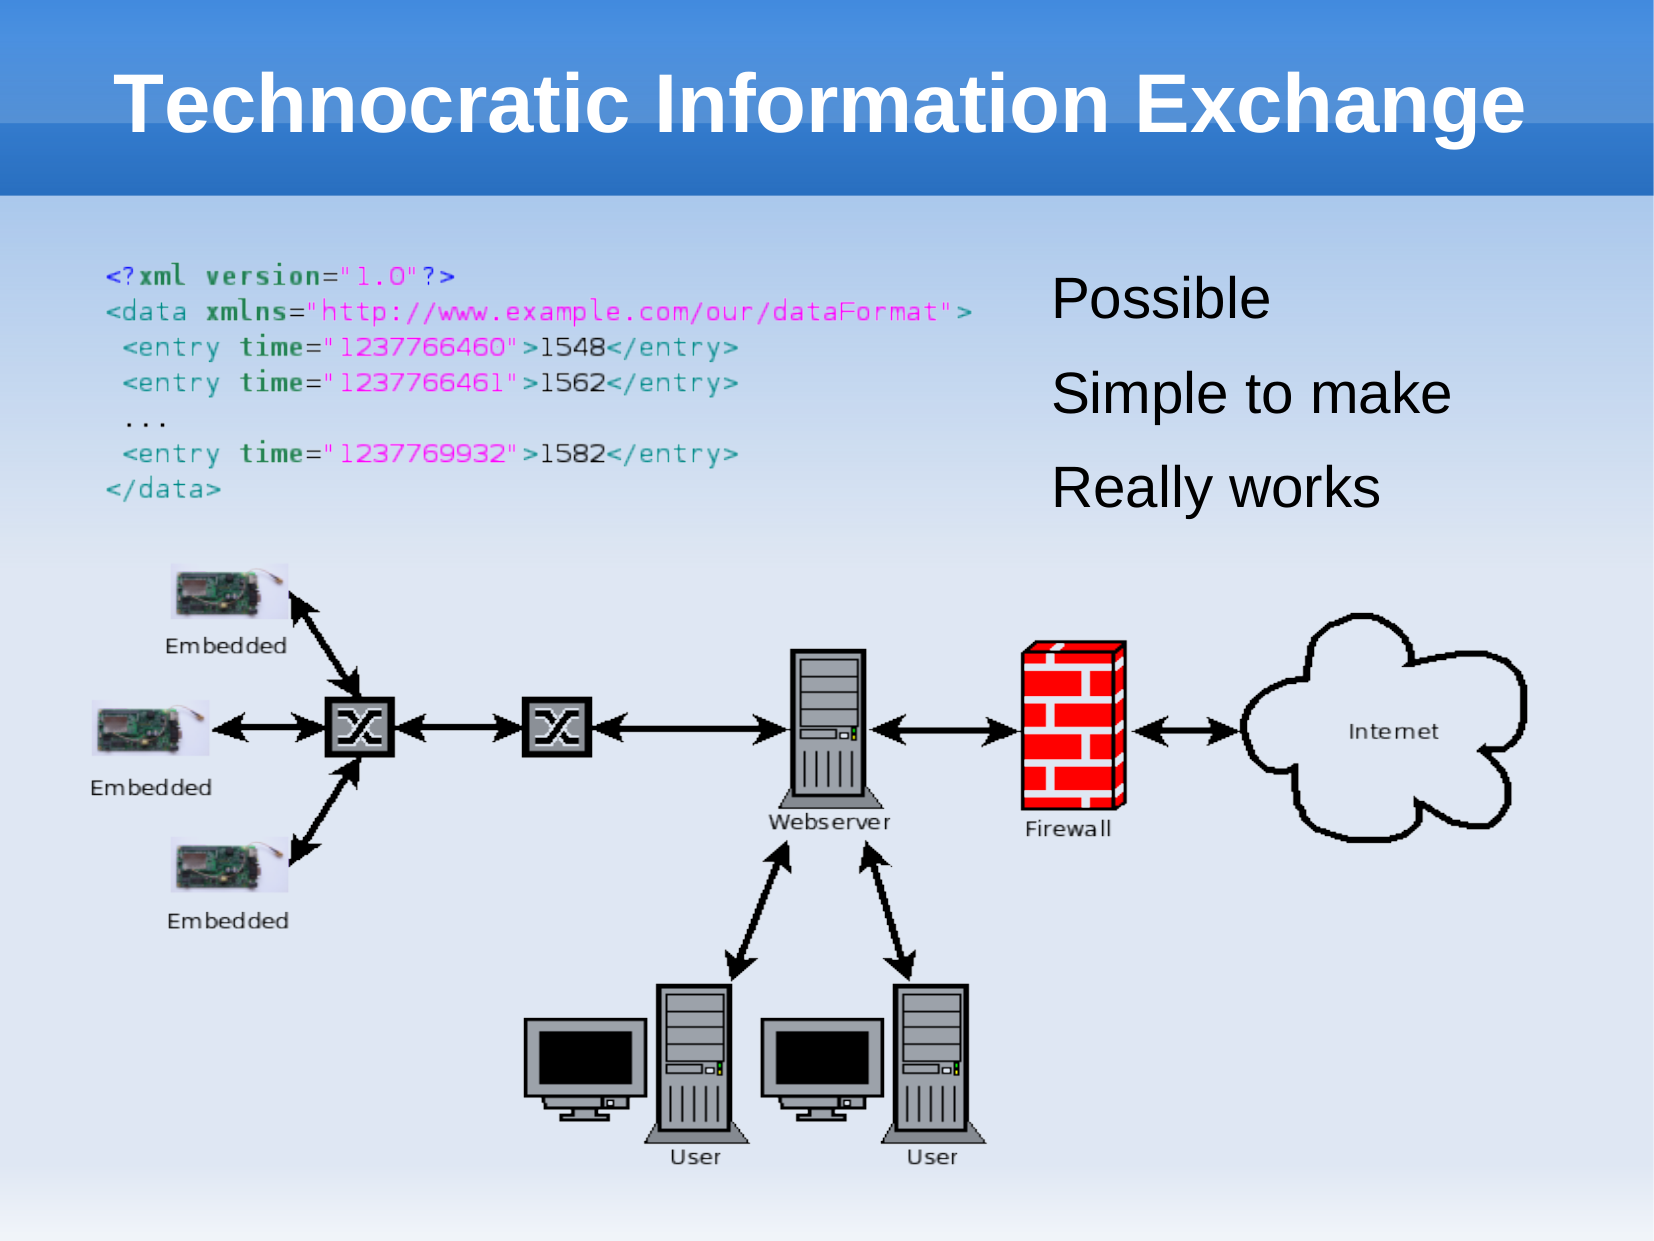

# Technocratic Information Exchange
Possible
Simple to make
Really works